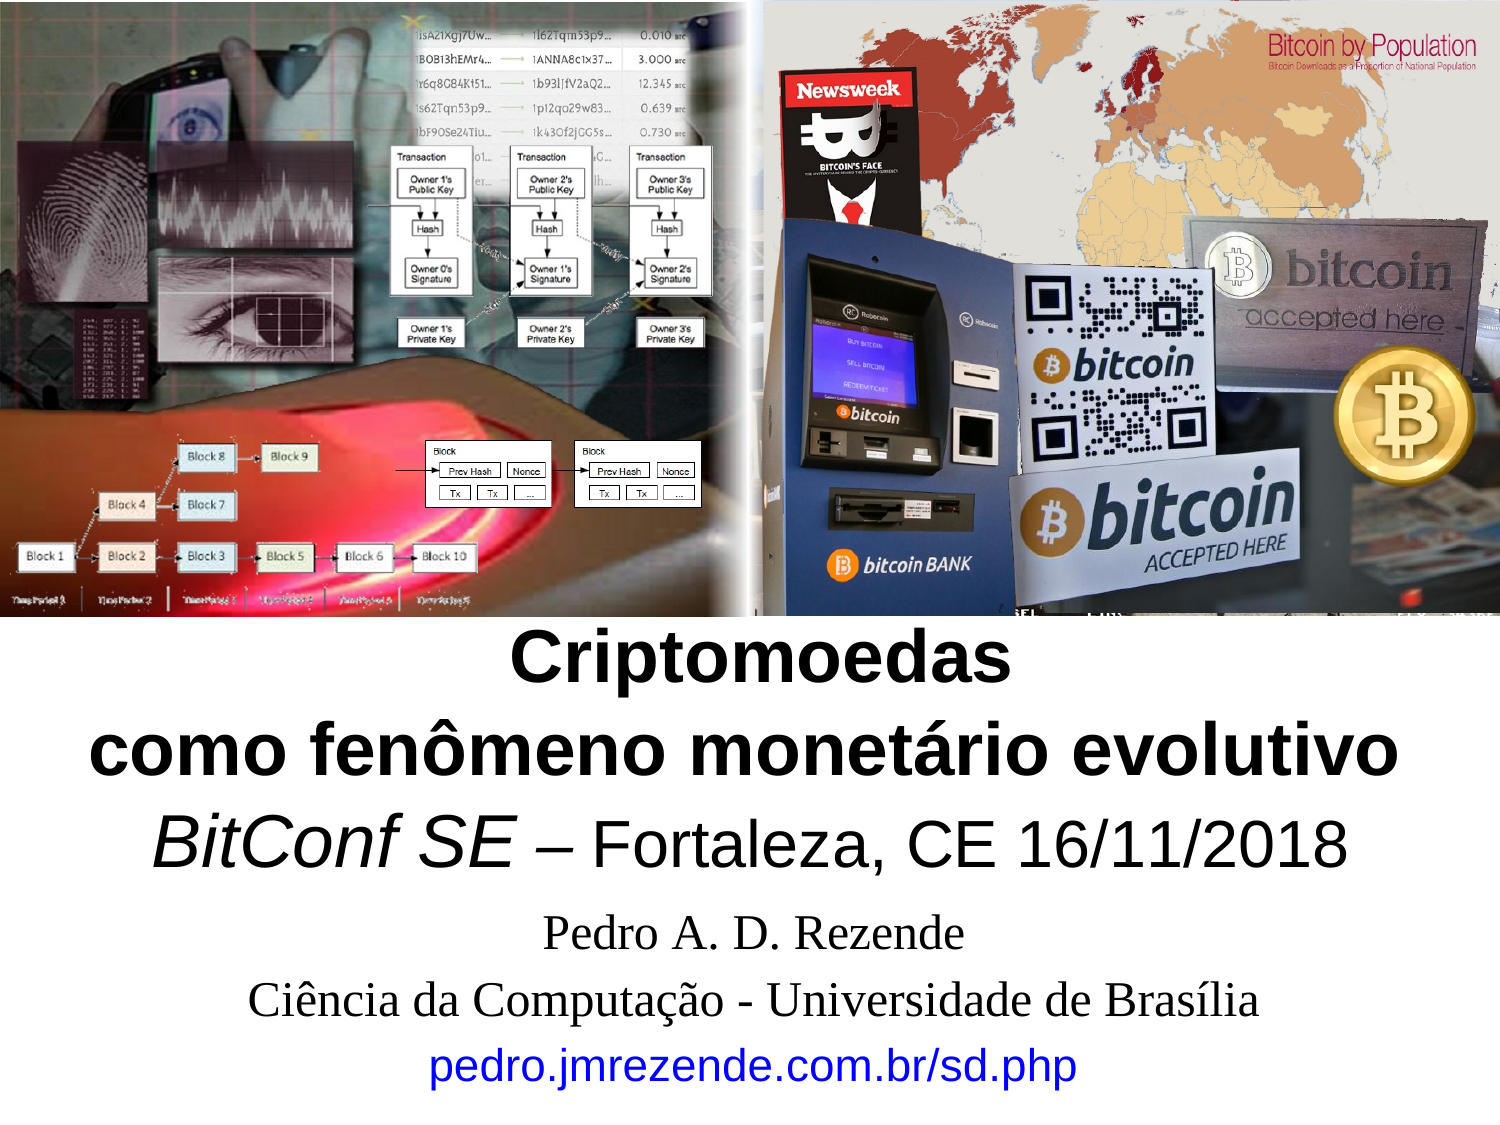

Criptomoedas
como fenômeno monetário evolutivo
BitConf SE – Fortaleza, CE 16/11/2018
# Pedro A. D. Rezende
Ciência da Computação - Universidade de Brasília
pedro.jmrezende.com.br/sd.php